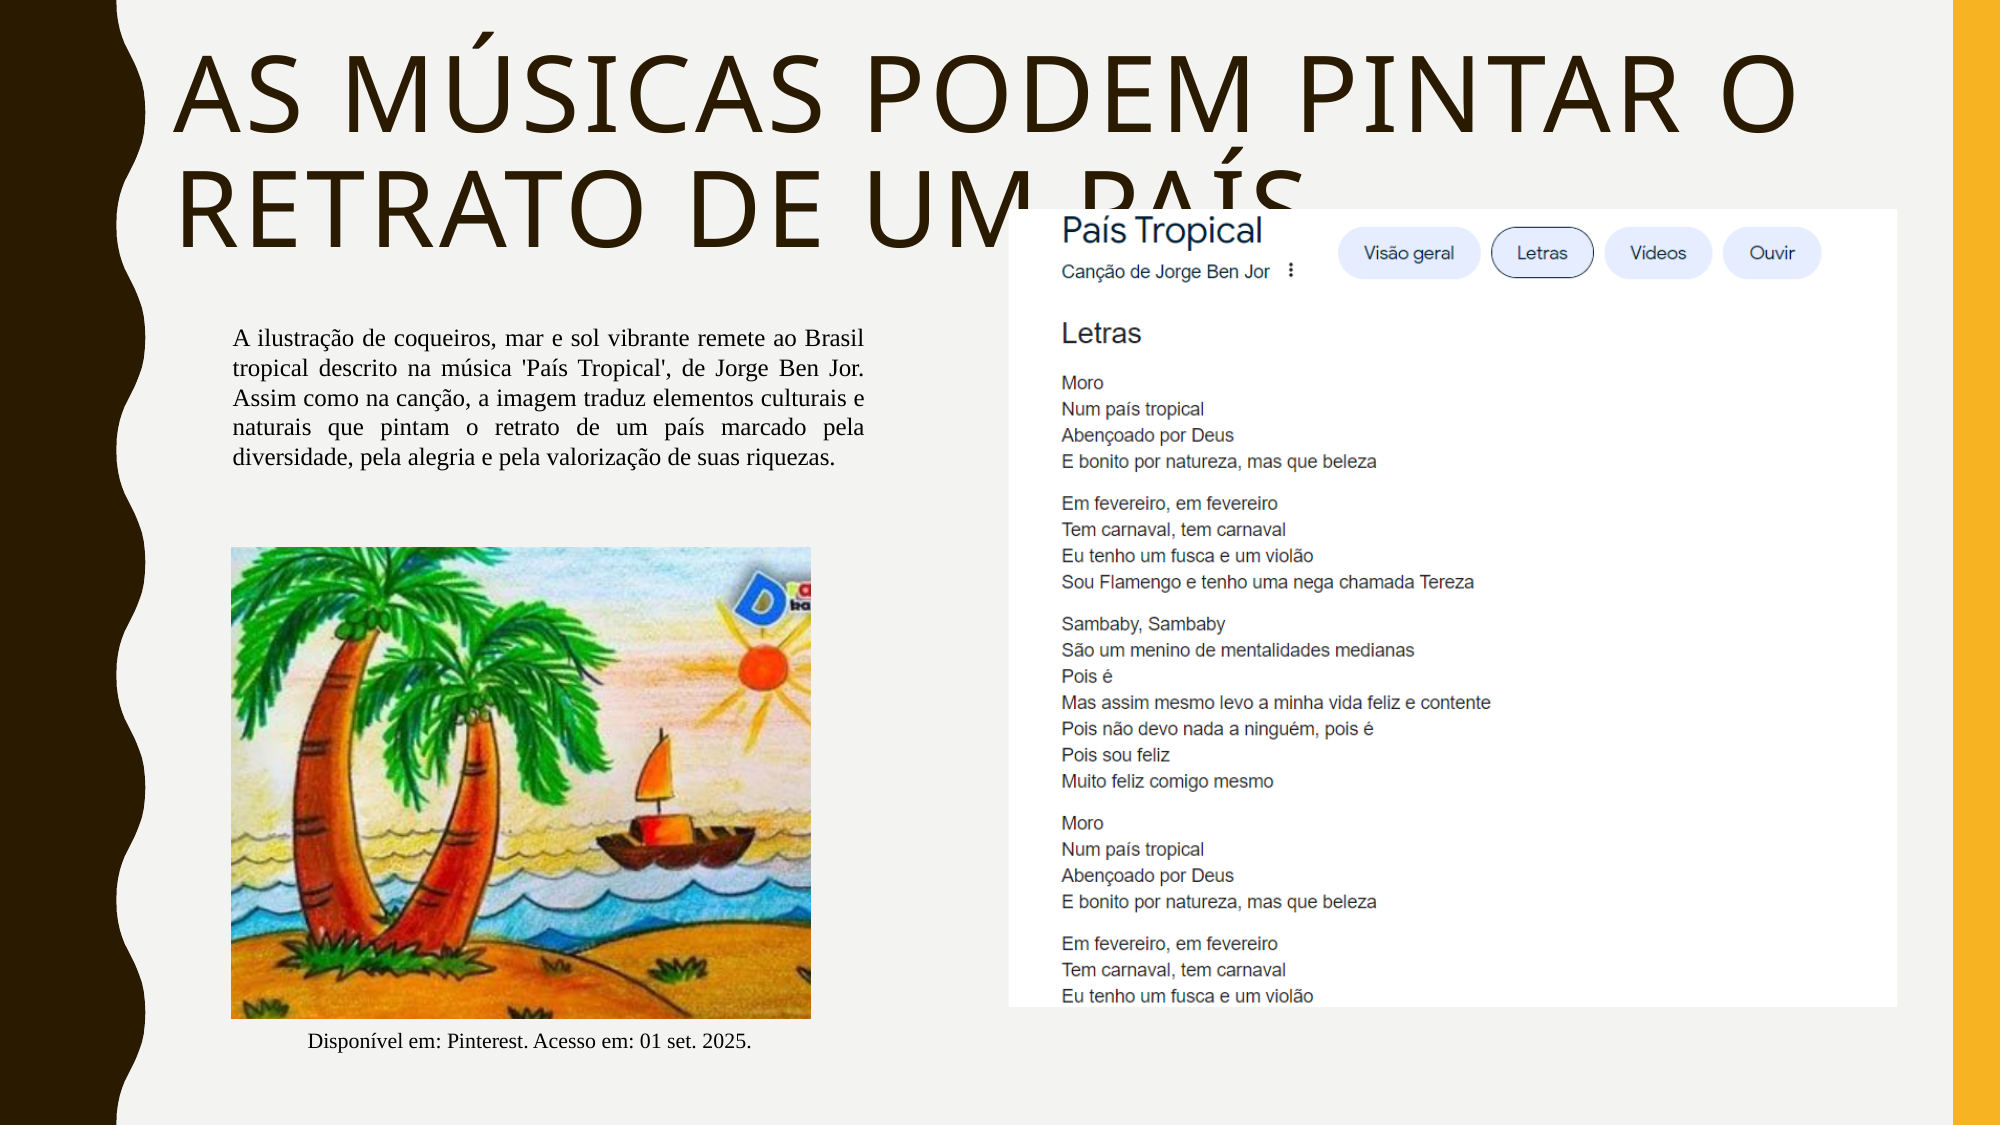

# AS MÚSICAS PODEM PINTAR O RETRATO DE UM PAÍS
A ilustração de coqueiros, mar e sol vibrante remete ao Brasil tropical descrito na música 'País Tropical', de Jorge Ben Jor. Assim como na canção, a imagem traduz elementos culturais e naturais que pintam o retrato de um país marcado pela diversidade, pela alegria e pela valorização de suas riquezas.
Disponível em: Pinterest. Acesso em: 01 set. 2025.